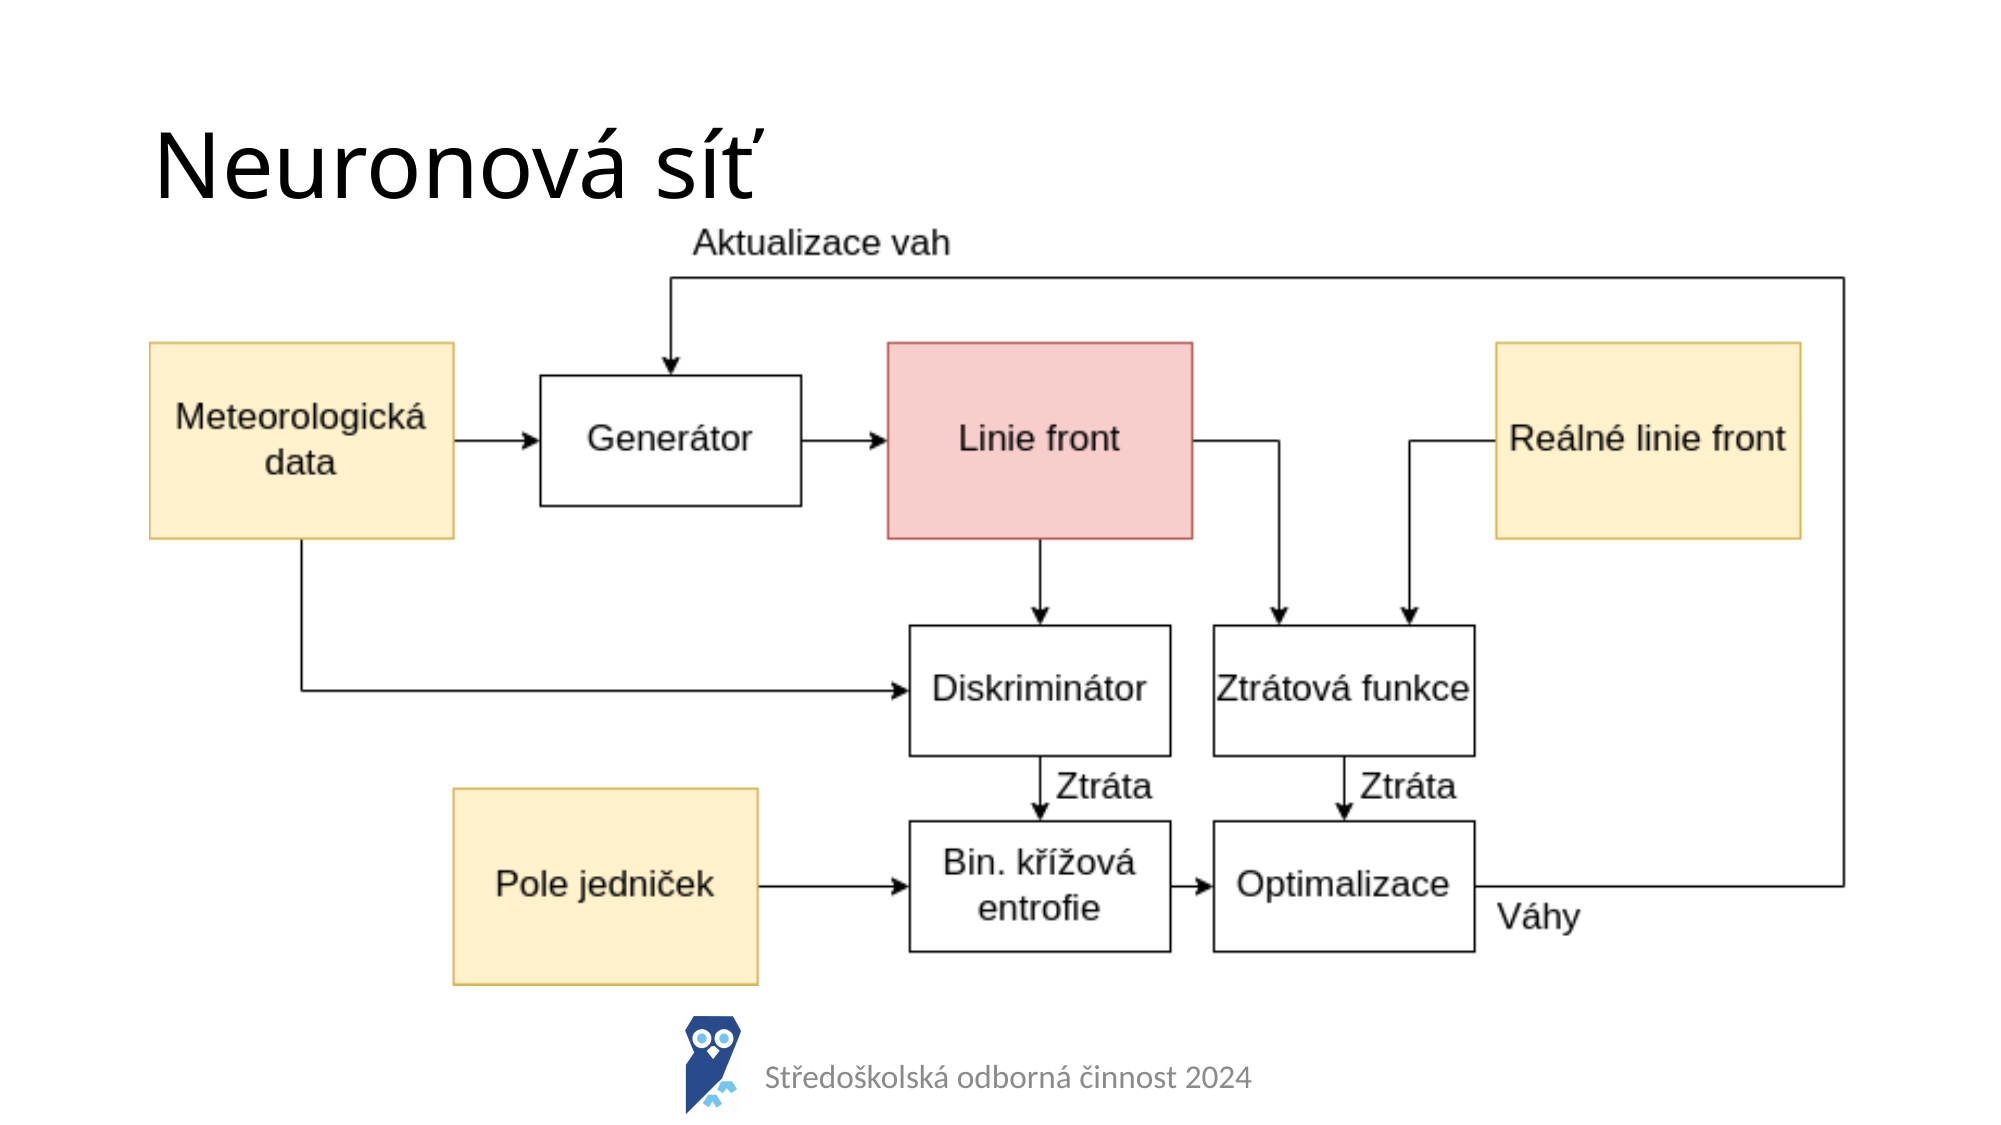

# Neuronová síť
Středoškolská odborná činnost 2024